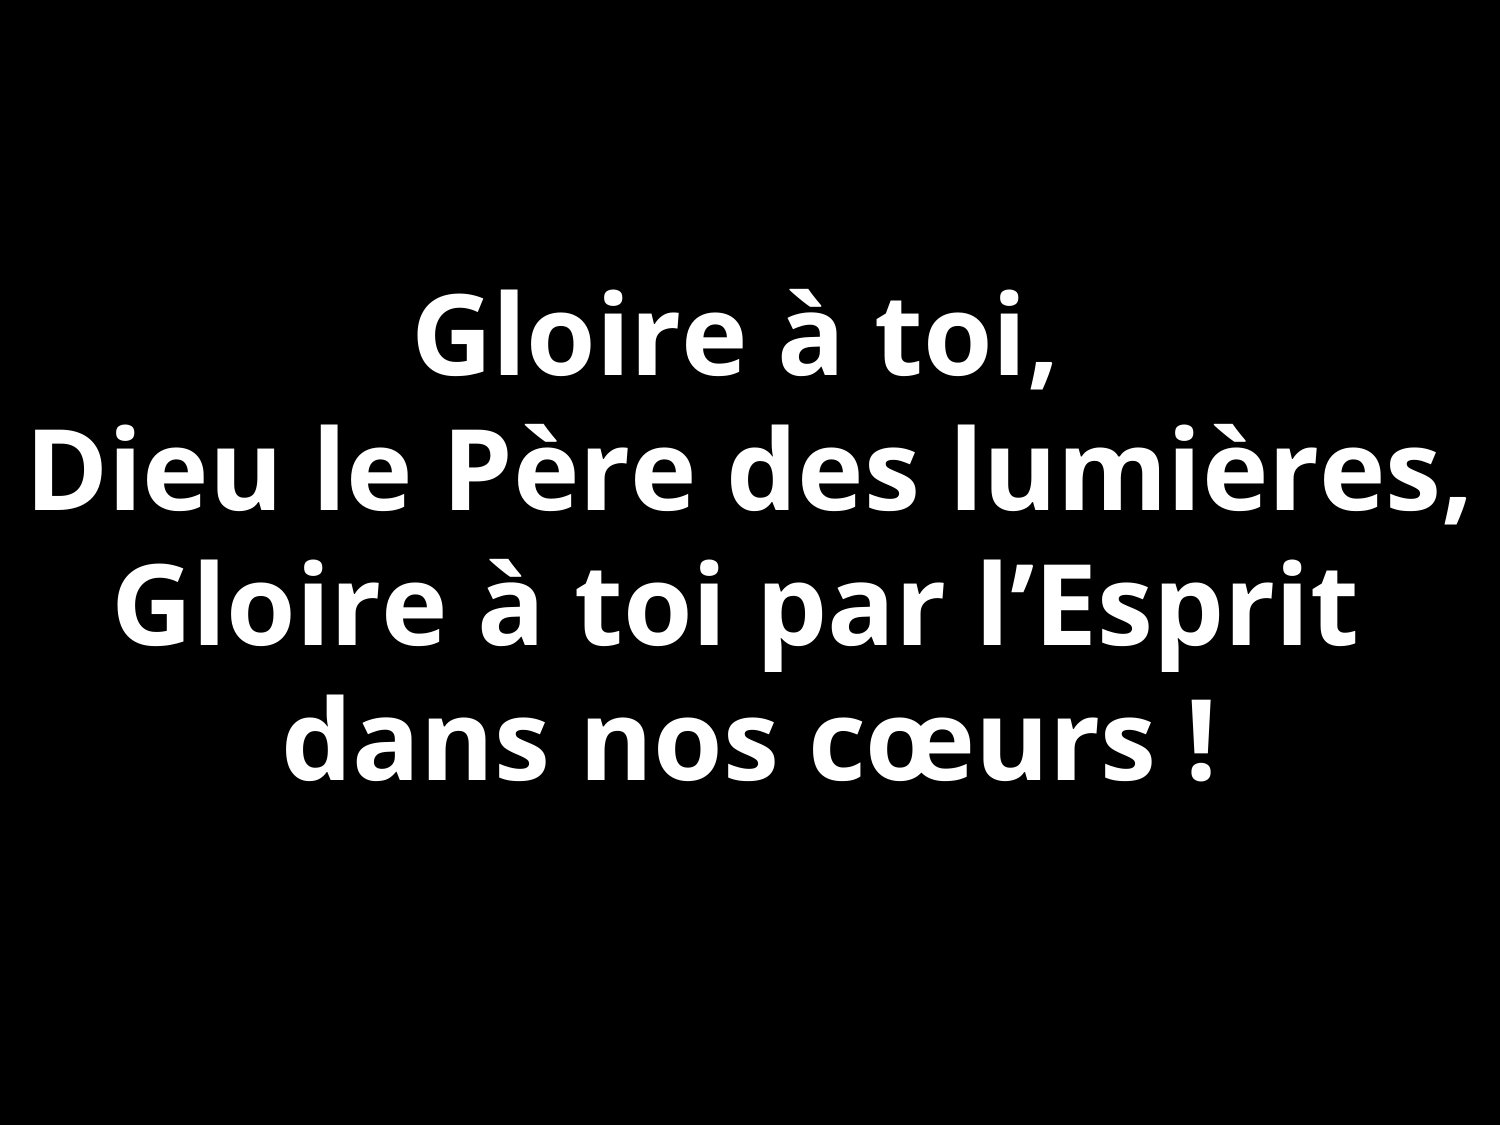

Gloire à toi,
Dieu le Père des lumières,
Gloire à toi par l’Esprit
dans nos cœurs !